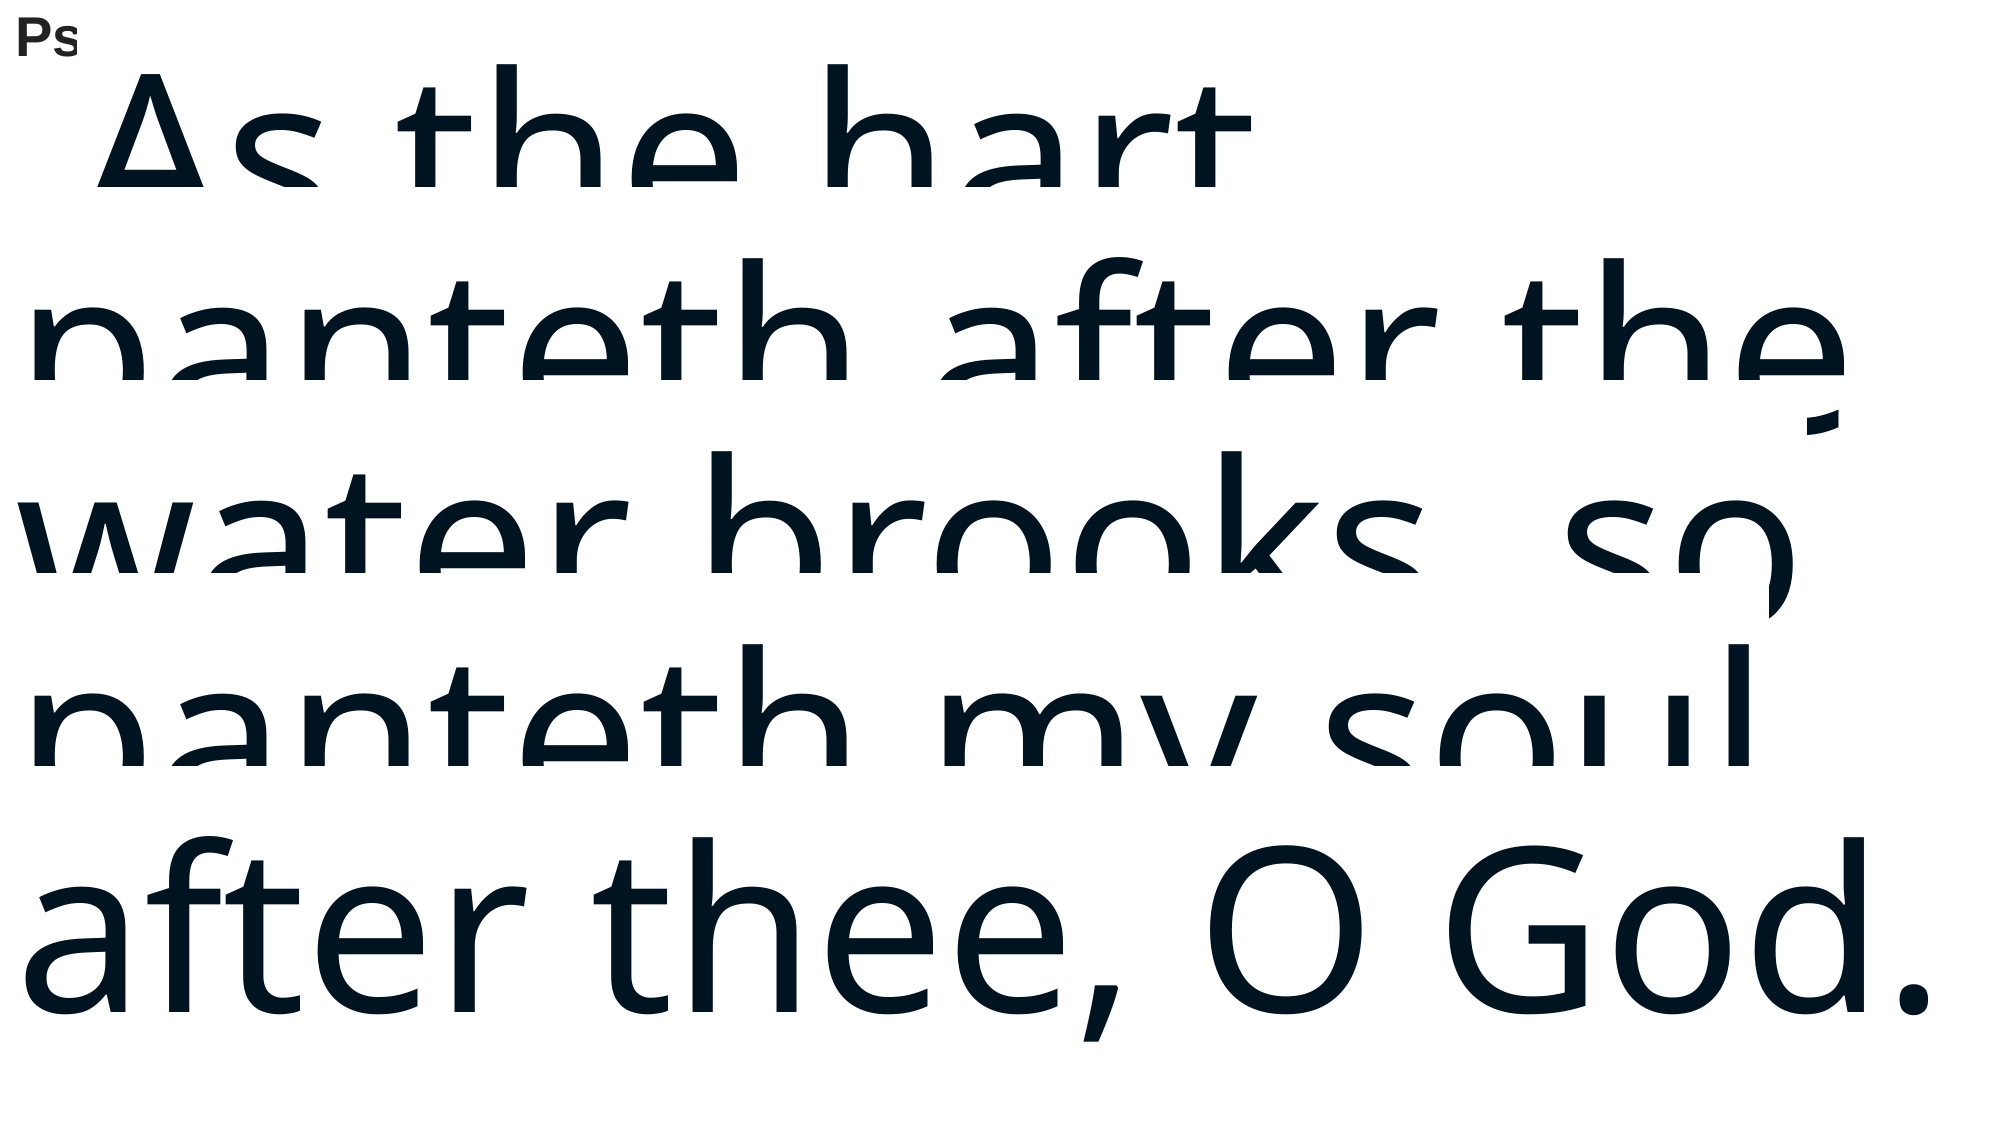

#
Psa. 42:1 & 2
1 As the hart panteth after the water brooks, so panteth my soul after thee, O God.